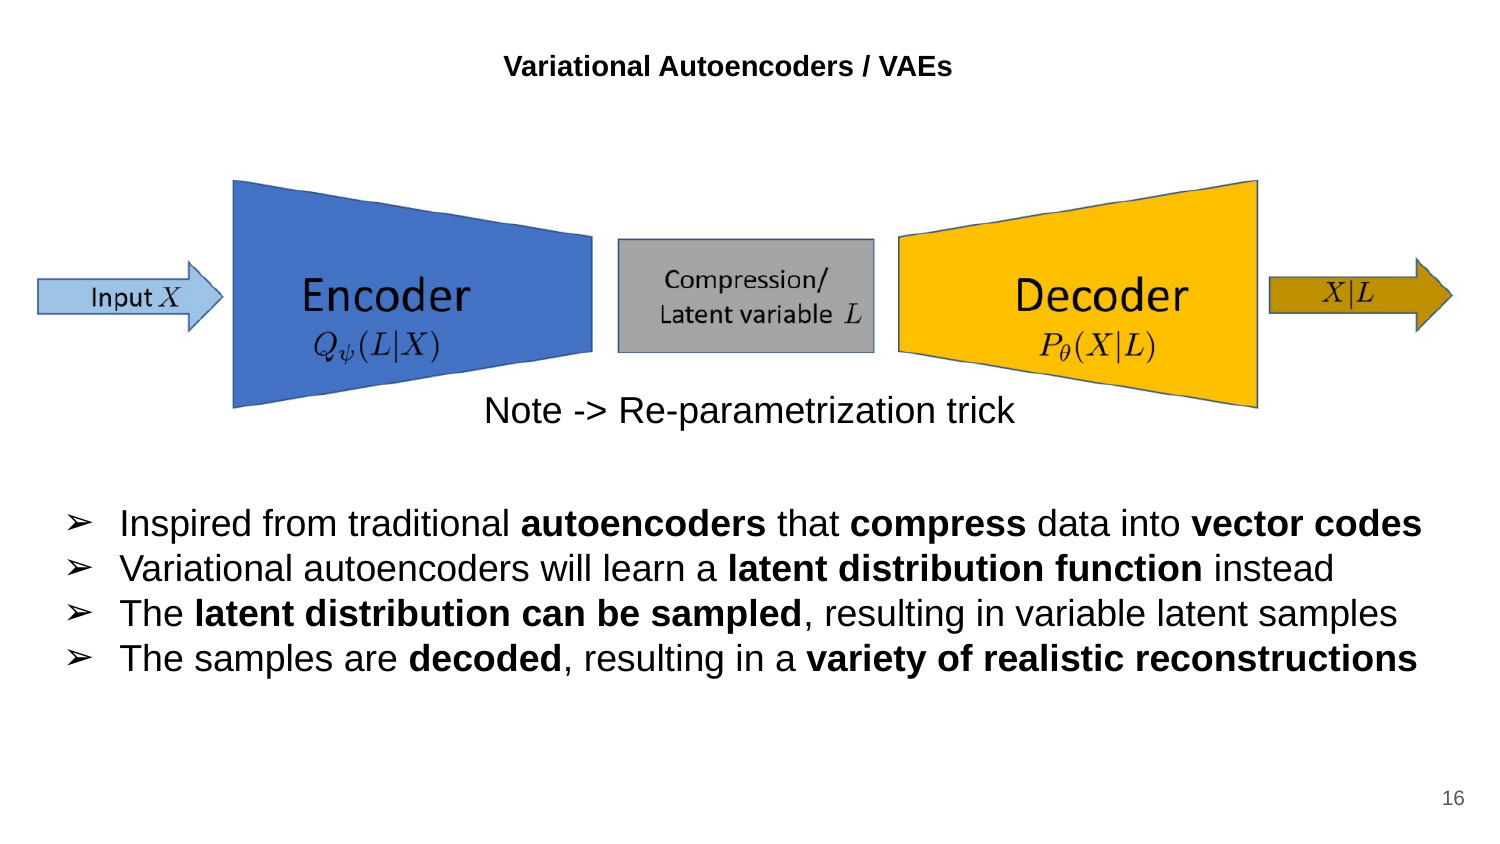

Variational Autoencoders / VAEs
Note -> Re-parametrization trick
Inspired from traditional autoencoders that compress data into vector codes
Variational autoencoders will learn a latent distribution function instead
The latent distribution can be sampled, resulting in variable latent samples
The samples are decoded, resulting in a variety of realistic reconstructions